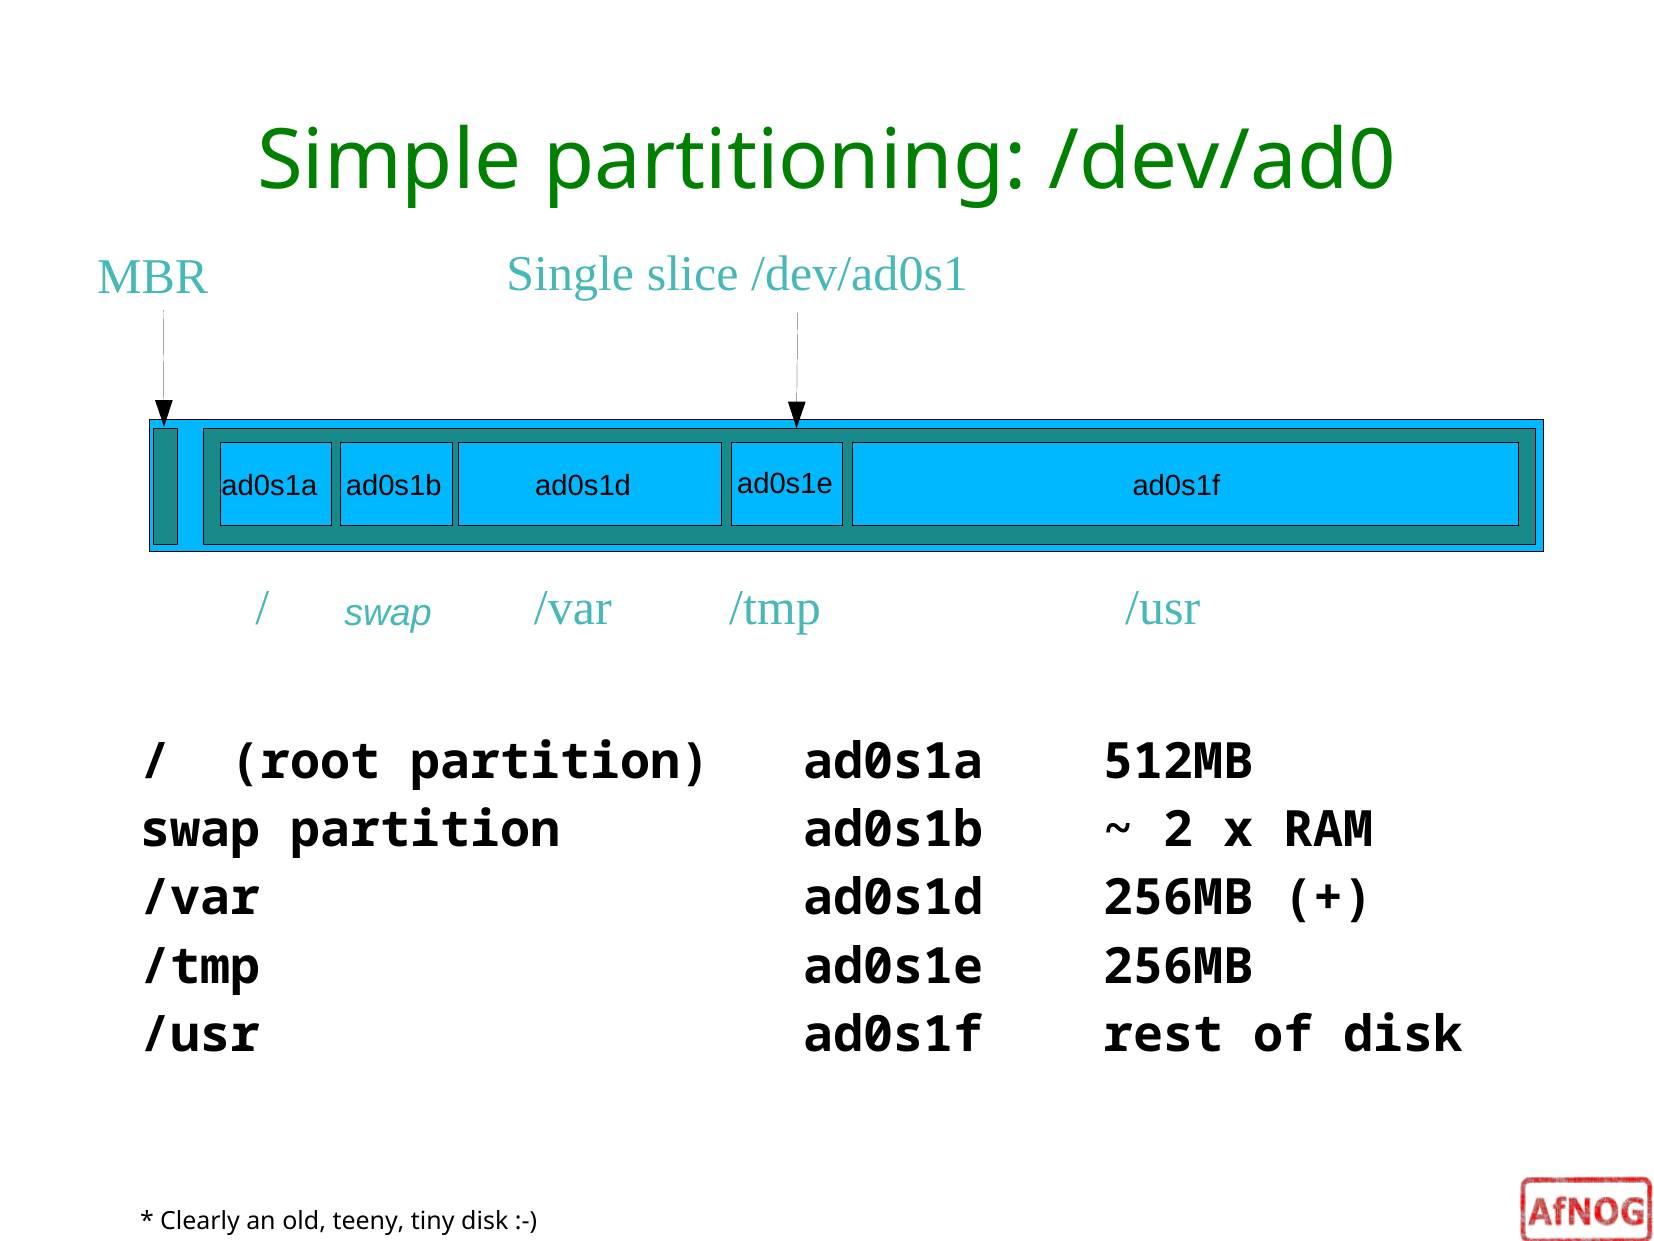

# Simple partitioning: /dev/ad0
Single slice /dev/ad0s1
MBR
ad0s1e
ad0s1a
ad0s1b
ad0s1d
ad0s1f
/
/var
/tmp
/usr
swap
/ (root partition) 	ad0s1a 512MB
swap partition 		ad0s1b ~ 2 x RAM
/var 	ad0s1d 256MB (+)
/tmp 	ad0s1e 256MB
/usr 	ad0s1f rest of disk
* Clearly an old, teeny, tiny disk :-)